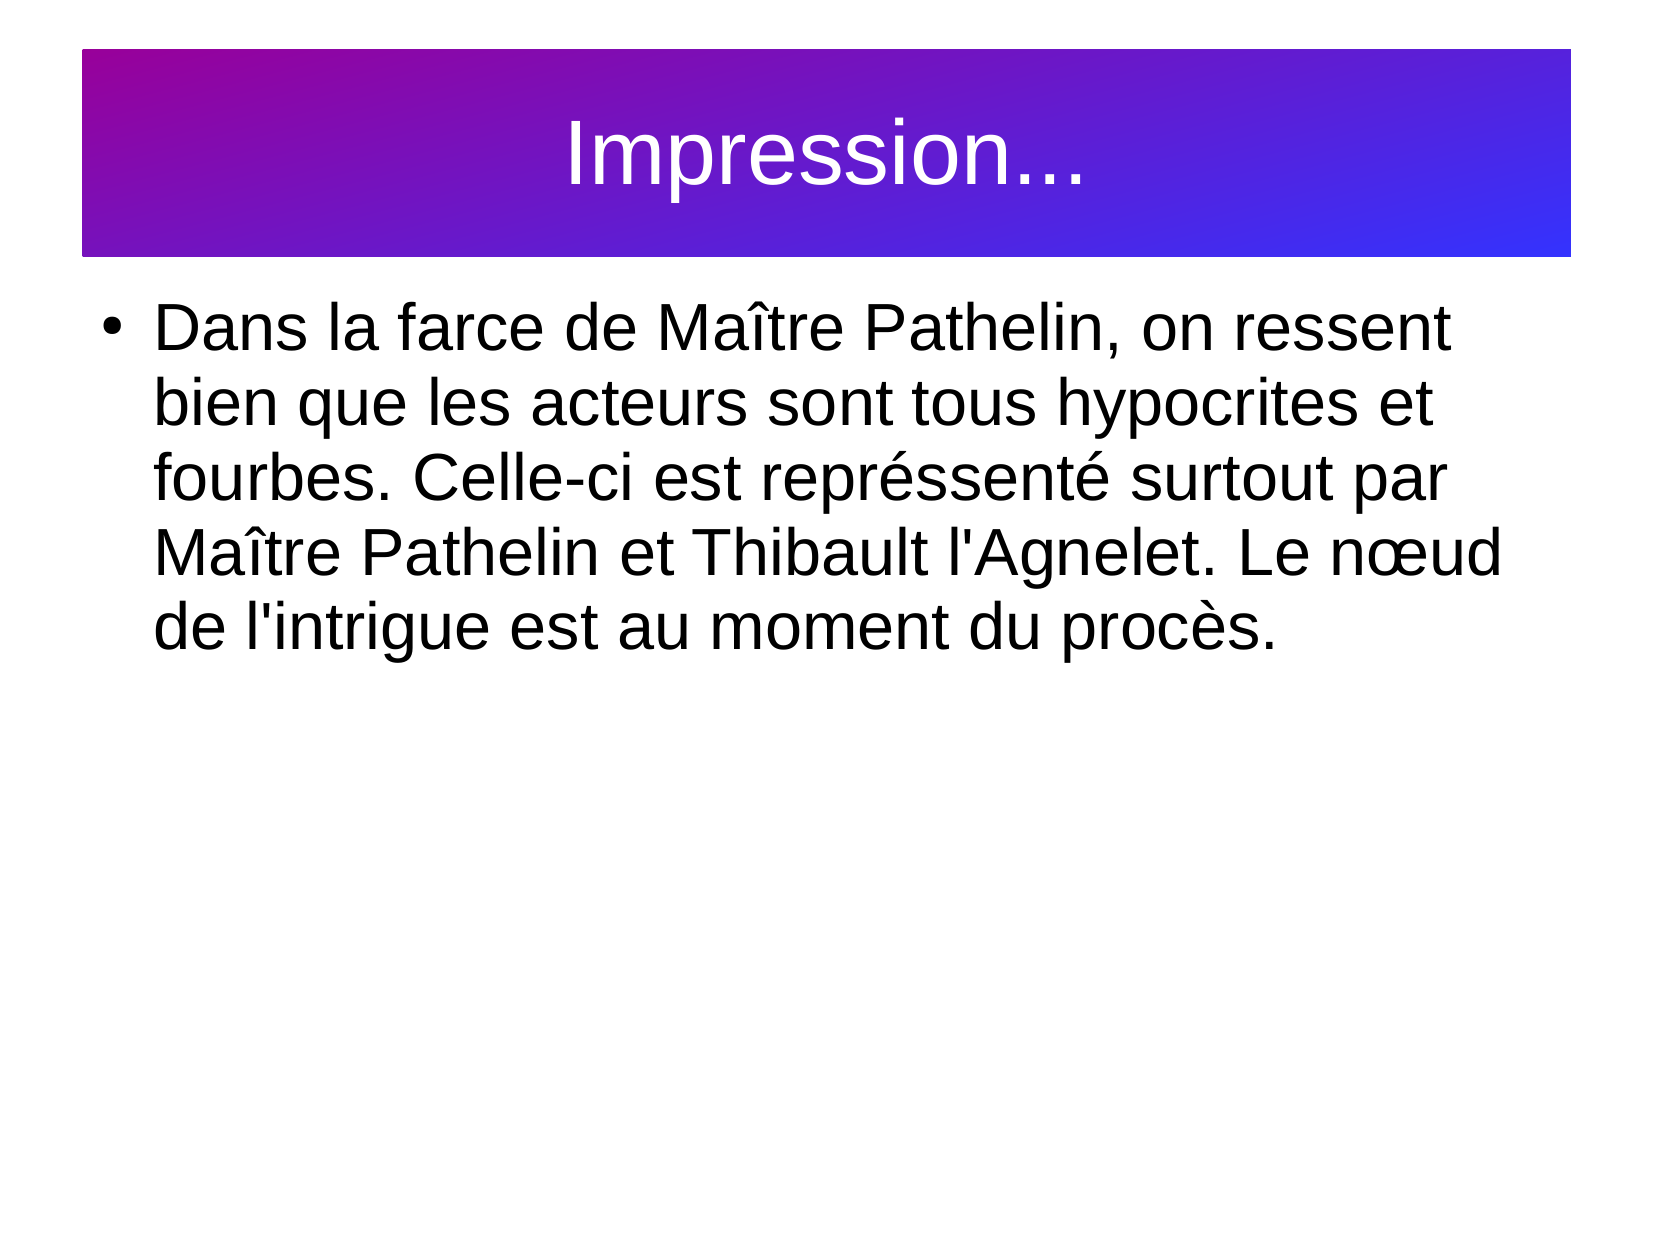

# Impression...
Dans la farce de Maître Pathelin, on ressent bien que les acteurs sont tous hypocrites et fourbes. Celle-ci est représsenté surtout par Maître Pathelin et Thibault l'Agnelet. Le nœud de l'intrigue est au moment du procès.